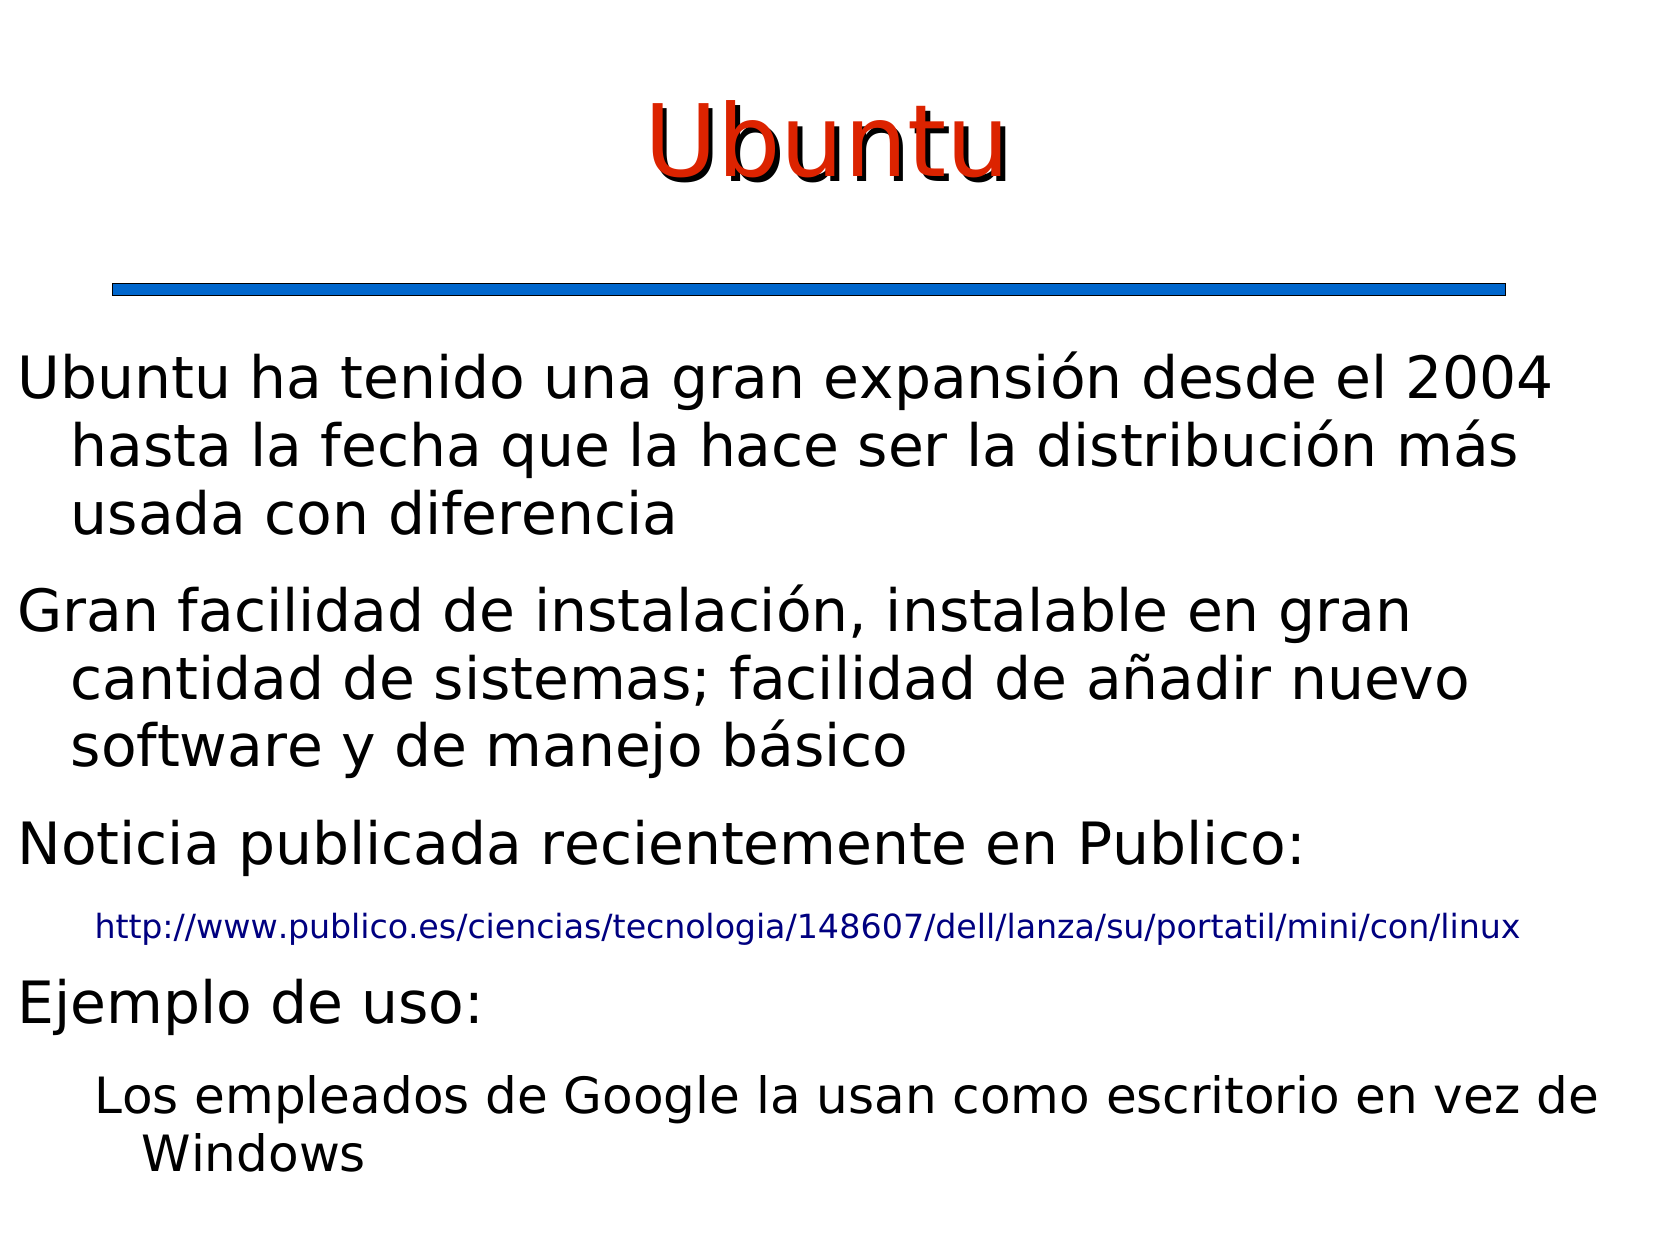

# Ubuntu
Ubuntu ha tenido una gran expansión desde el 2004 hasta la fecha que la hace ser la distribución más usada con diferencia
Gran facilidad de instalación, instalable en gran cantidad de sistemas; facilidad de añadir nuevo software y de manejo básico
Noticia publicada recientemente en Publico:
http://www.publico.es/ciencias/tecnologia/148607/dell/lanza/su/portatil/mini/con/linux
Ejemplo de uso:
Los empleados de Google la usan como escritorio en vez de Windows